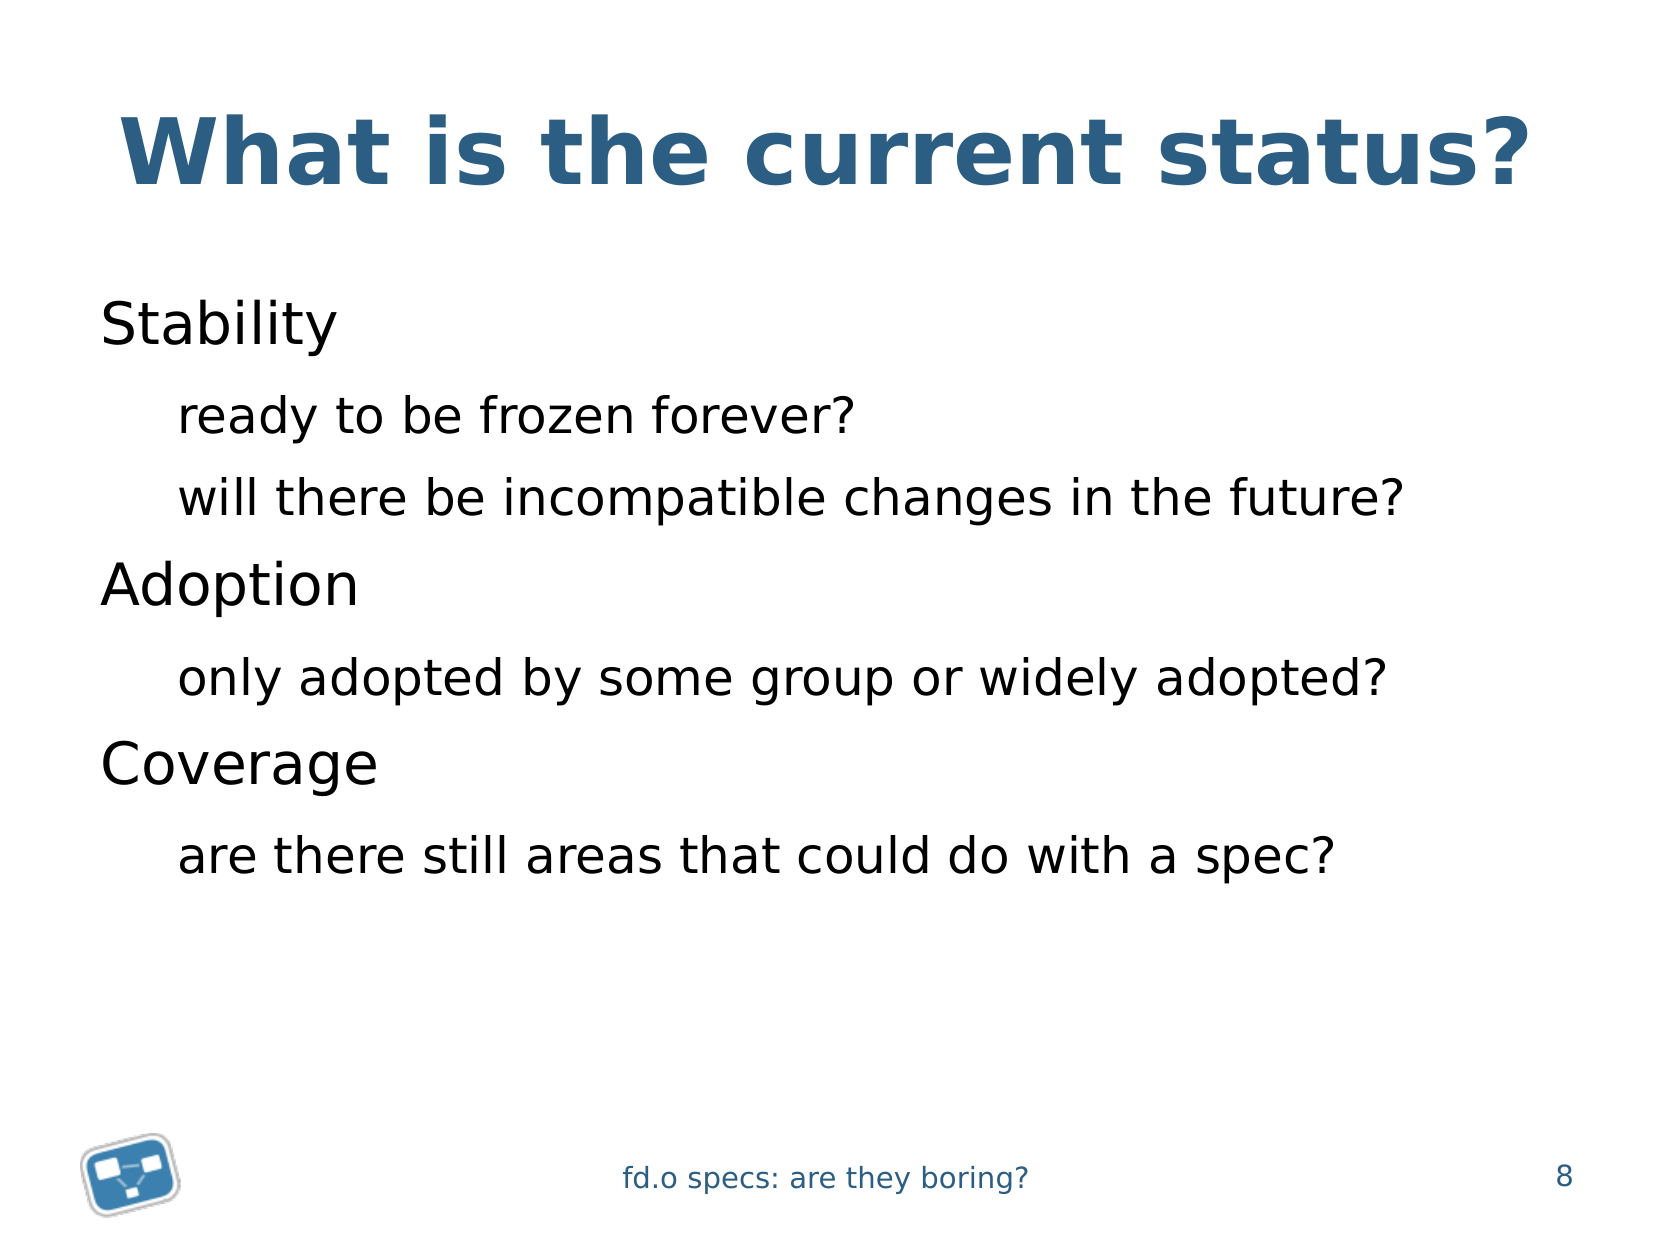

# What is the current status?
Stability
ready to be frozen forever?
will there be incompatible changes in the future?
Adoption
only adopted by some group or widely adopted?
Coverage
are there still areas that could do with a spec?